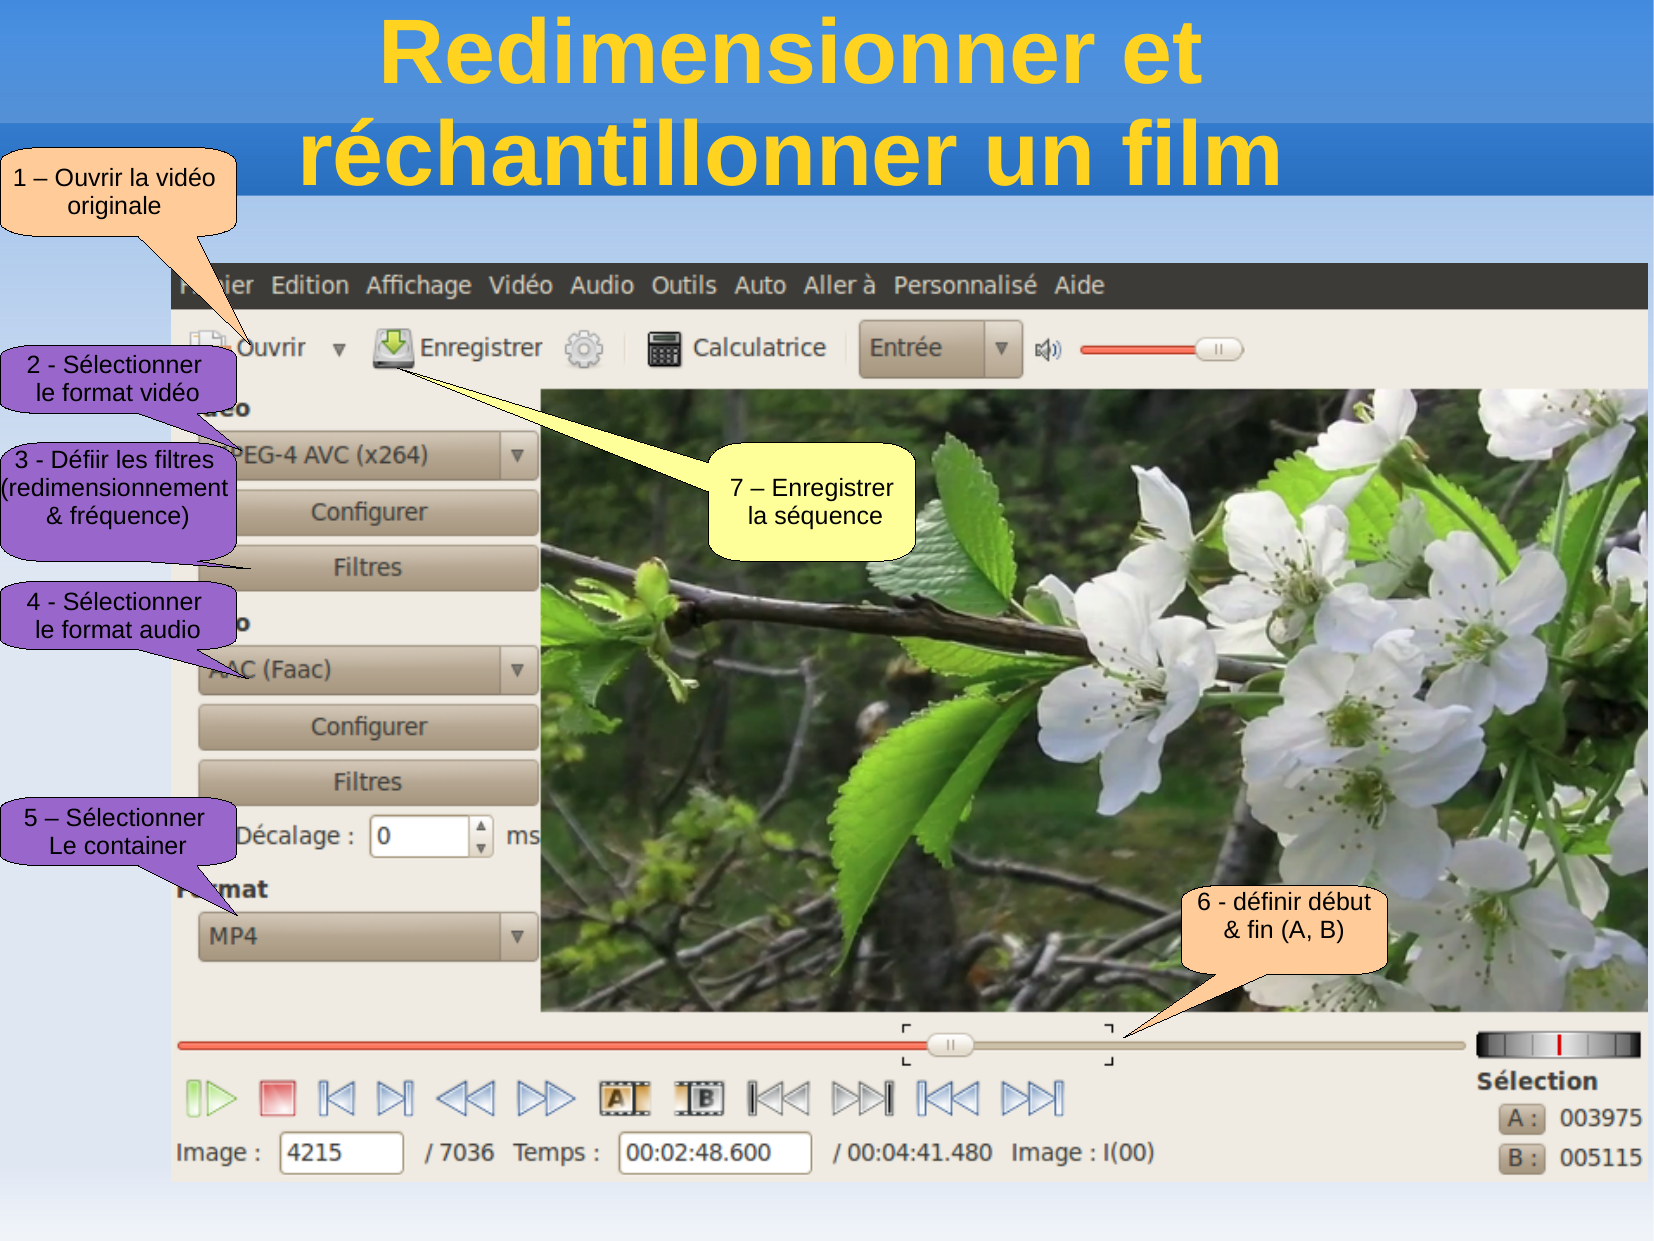

# Redimensionner et réchantillonner un film
1 – Ouvrir la vidéo
originale
2 - Sélectionner
le format vidéo
3 - Défiir les filtres
(redimensionnement
& fréquence)
7 – Enregistrer
 la séquence
4 - Sélectionner
le format audio
5 – Sélectionner
Le container
6 - définir début
& fin (A, B)